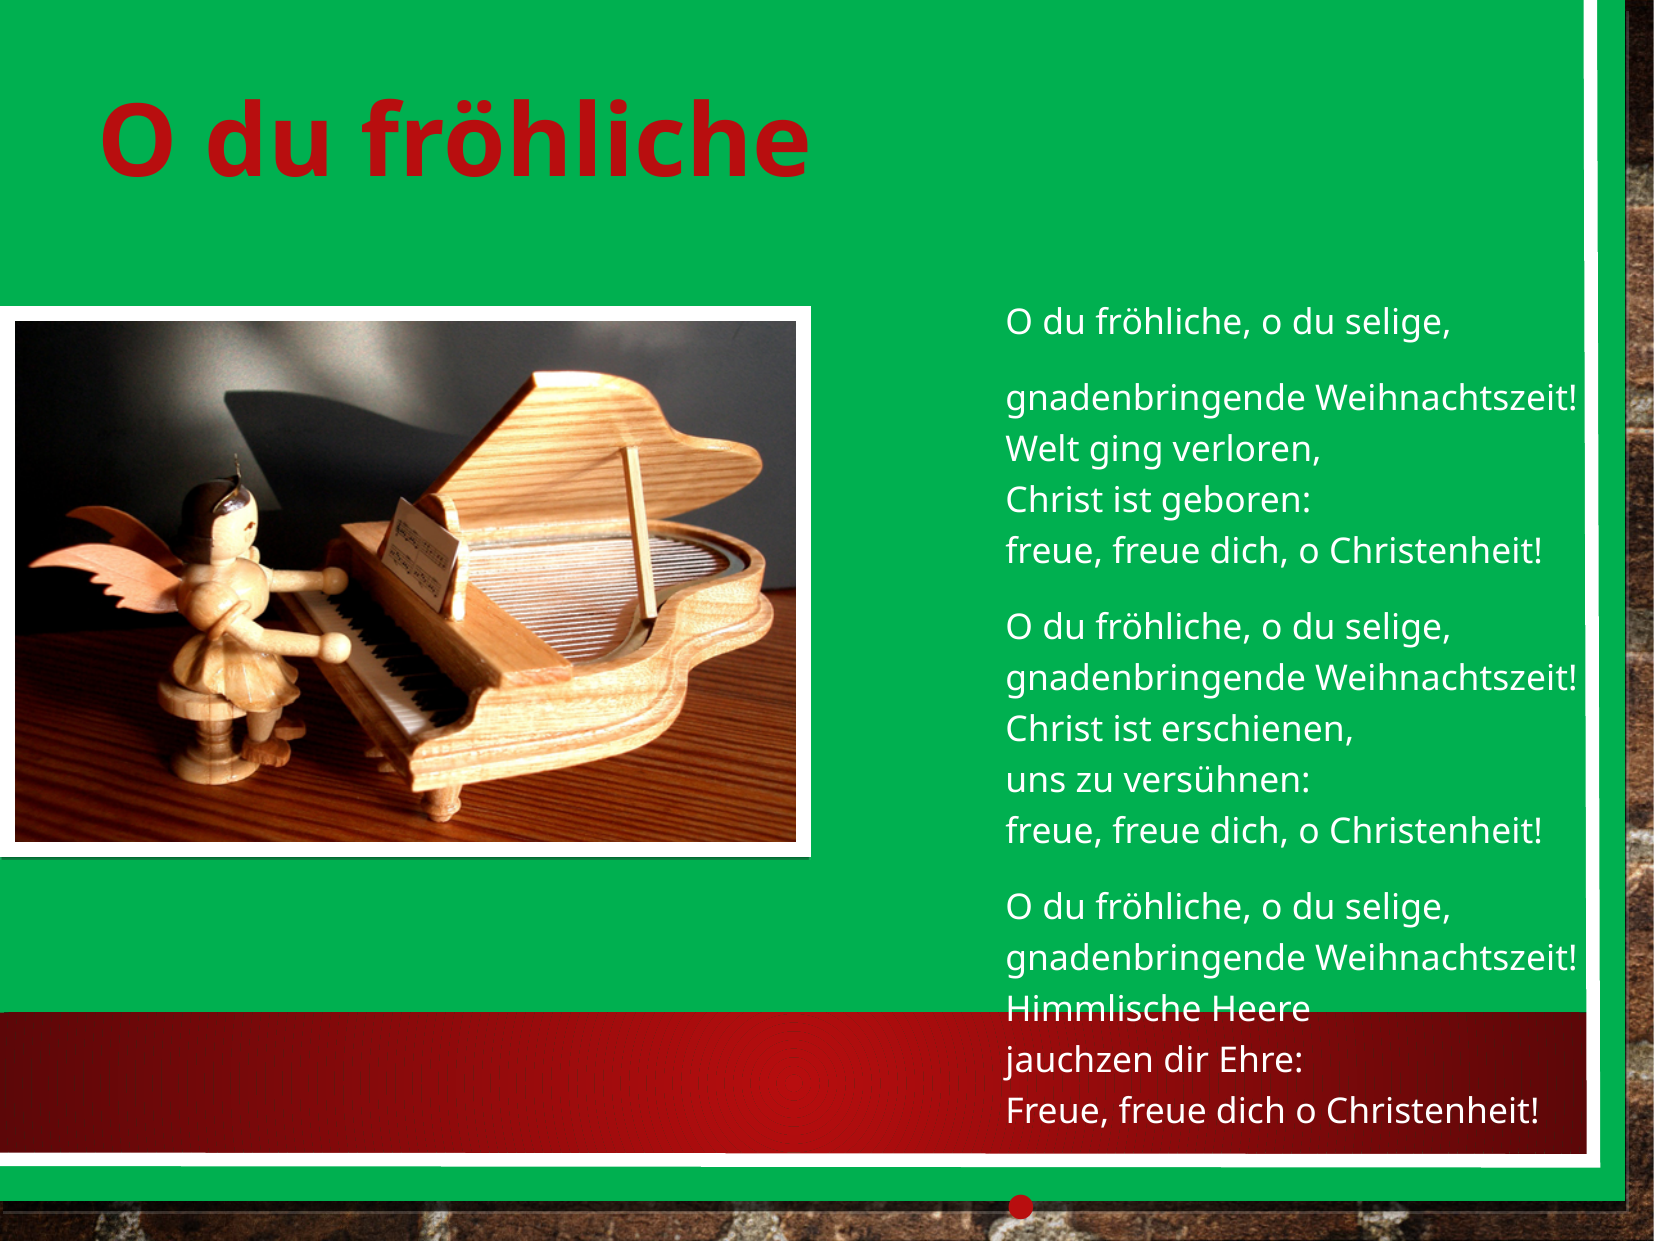

# O du fröhliche
O du fröhliche, o du selige,
gnadenbringende Weihnachtszeit!
Welt ging verloren,
Christ ist geboren:
freue, freue dich, o Christenheit!
O du fröhliche, o du selige,
gnadenbringende Weihnachtszeit!
Christ ist erschienen,
uns zu versühnen:
freue, freue dich, o Christenheit!
O du fröhliche, o du selige,
gnadenbringende Weihnachtszeit!
Himmlische Heere
jauchzen dir Ehre:
Freue, freue dich o Christenheit!